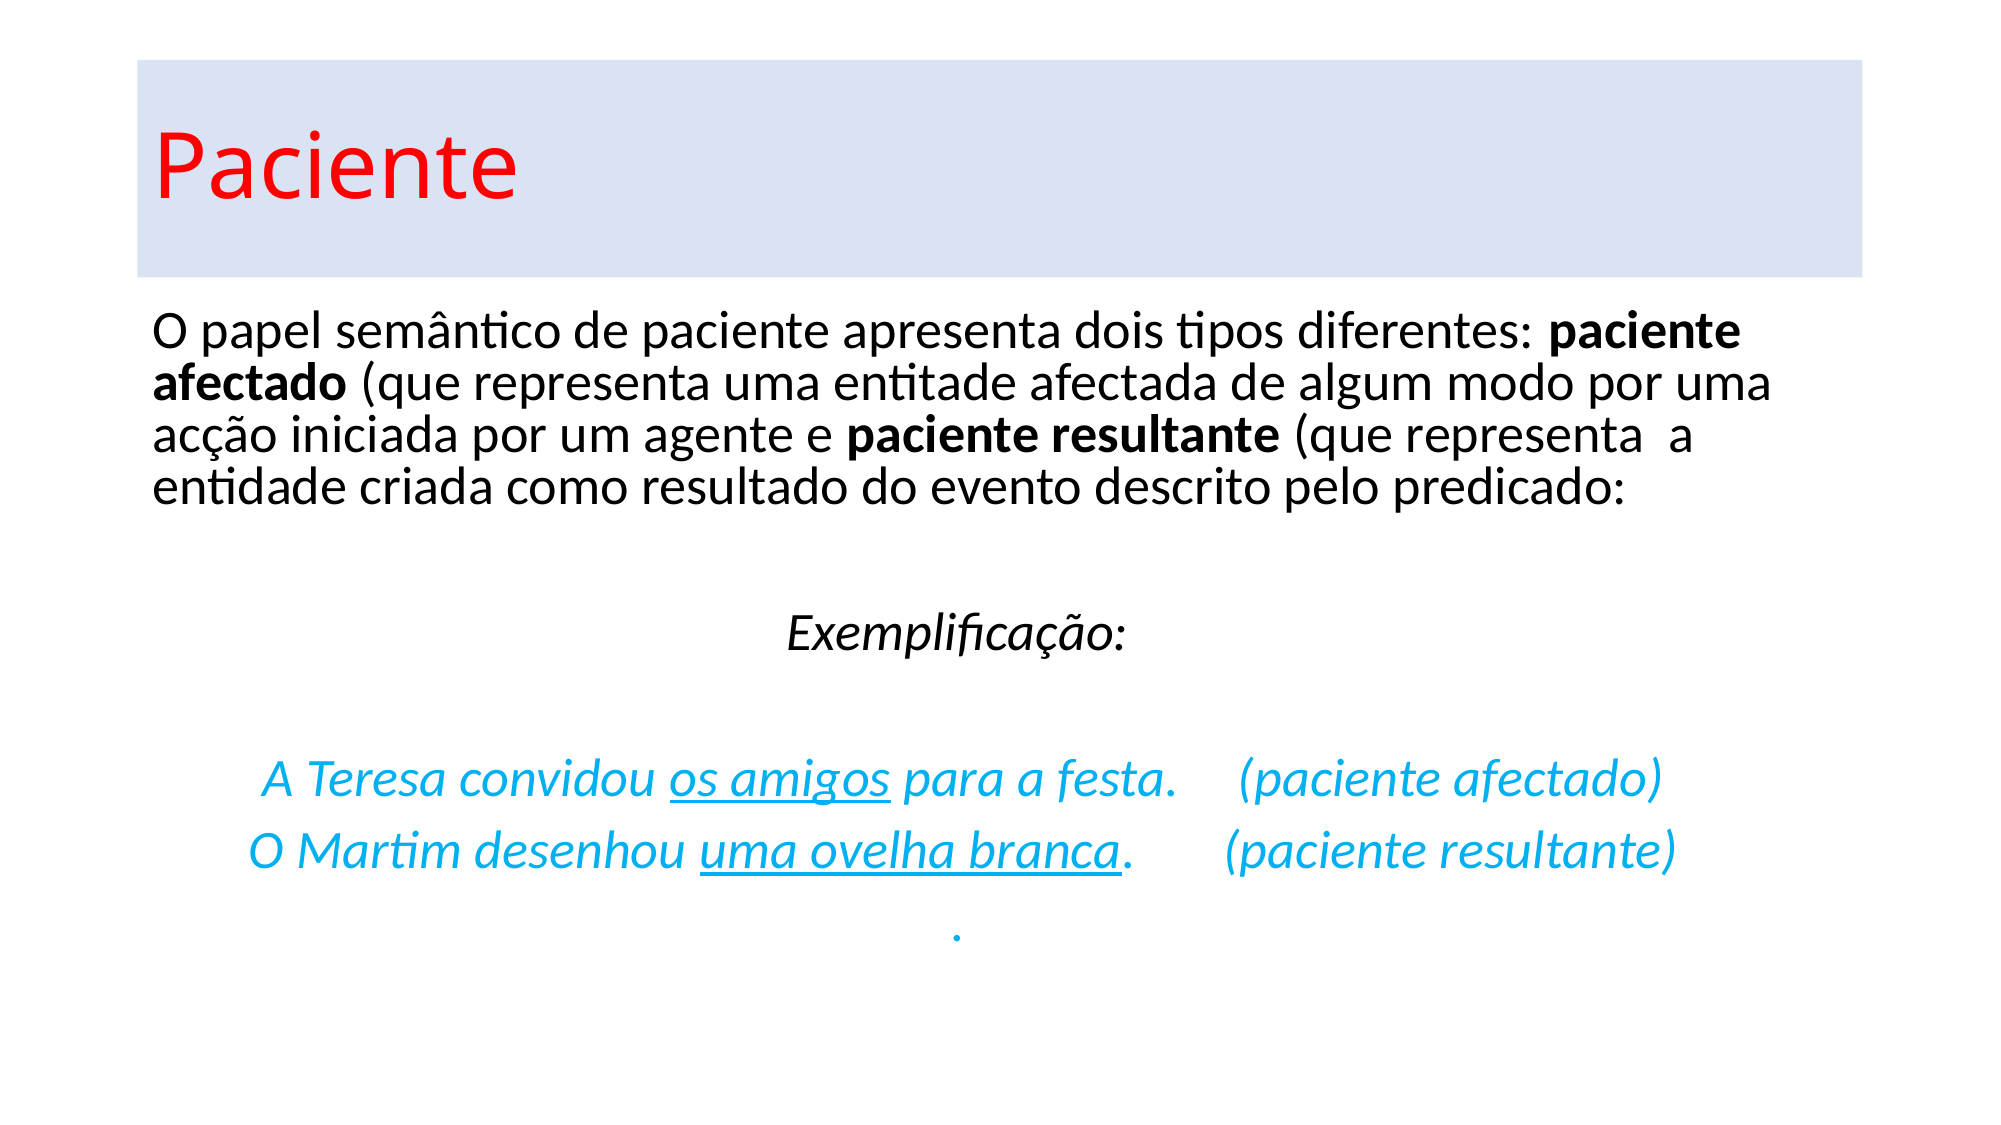

# Paciente
O papel semântico de paciente apresenta dois tipos diferentes: paciente afectado (que representa uma entitade afectada de algum modo por uma acção iniciada por um agente e paciente resultante (que representa a entidade criada como resultado do evento descrito pelo predicado:
Exemplificação:
A Teresa convidou os amigos para a festa.	(paciente afectado)
O Martim desenhou uma ovelha branca. 		(paciente resultante)
.